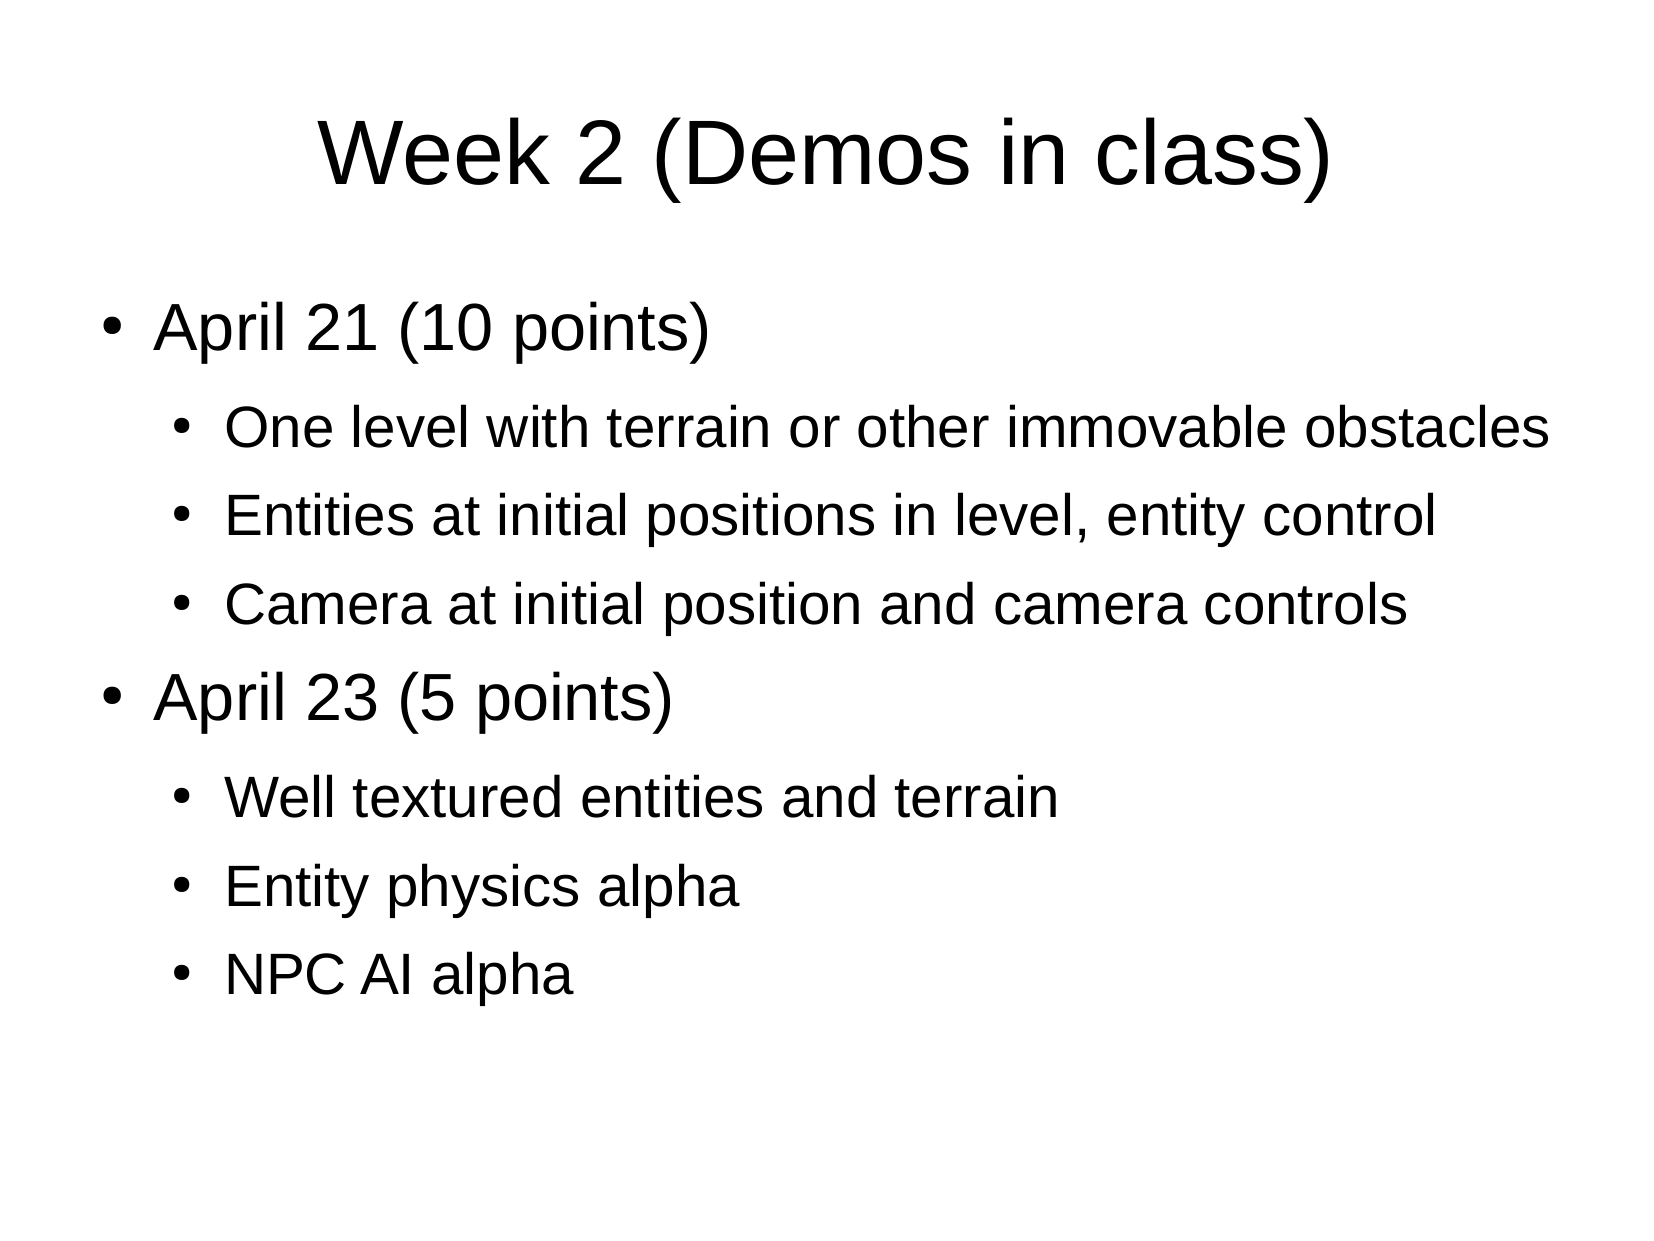

# Week 2 (Demos in class)
April 21 (10 points)
One level with terrain or other immovable obstacles
Entities at initial positions in level, entity control
Camera at initial position and camera controls
April 23 (5 points)
Well textured entities and terrain
Entity physics alpha
NPC AI alpha